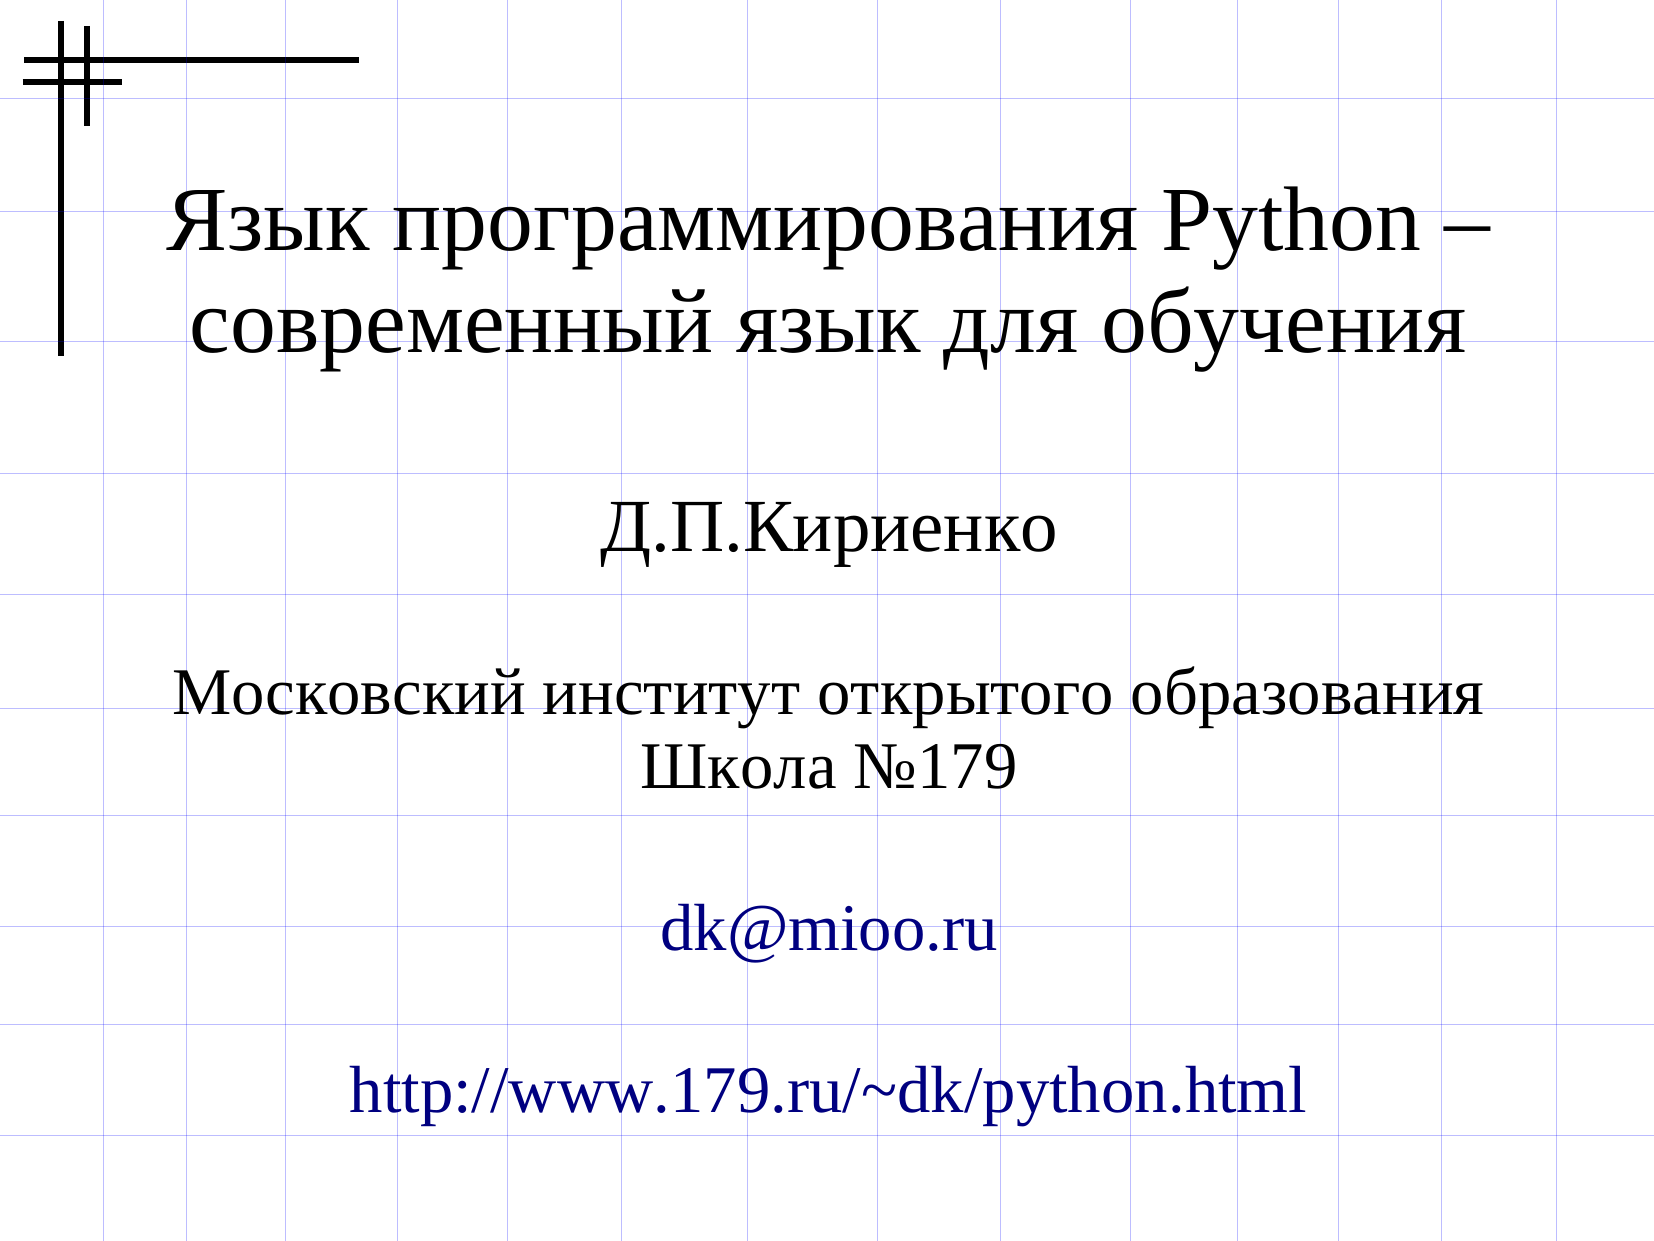

# Язык программирования Python – современный язык для обучения
Д.П.Кириенко
Московский институт открытого образования
Школа №179
dk@mioo.ru
http://www.179.ru/~dk/python.html